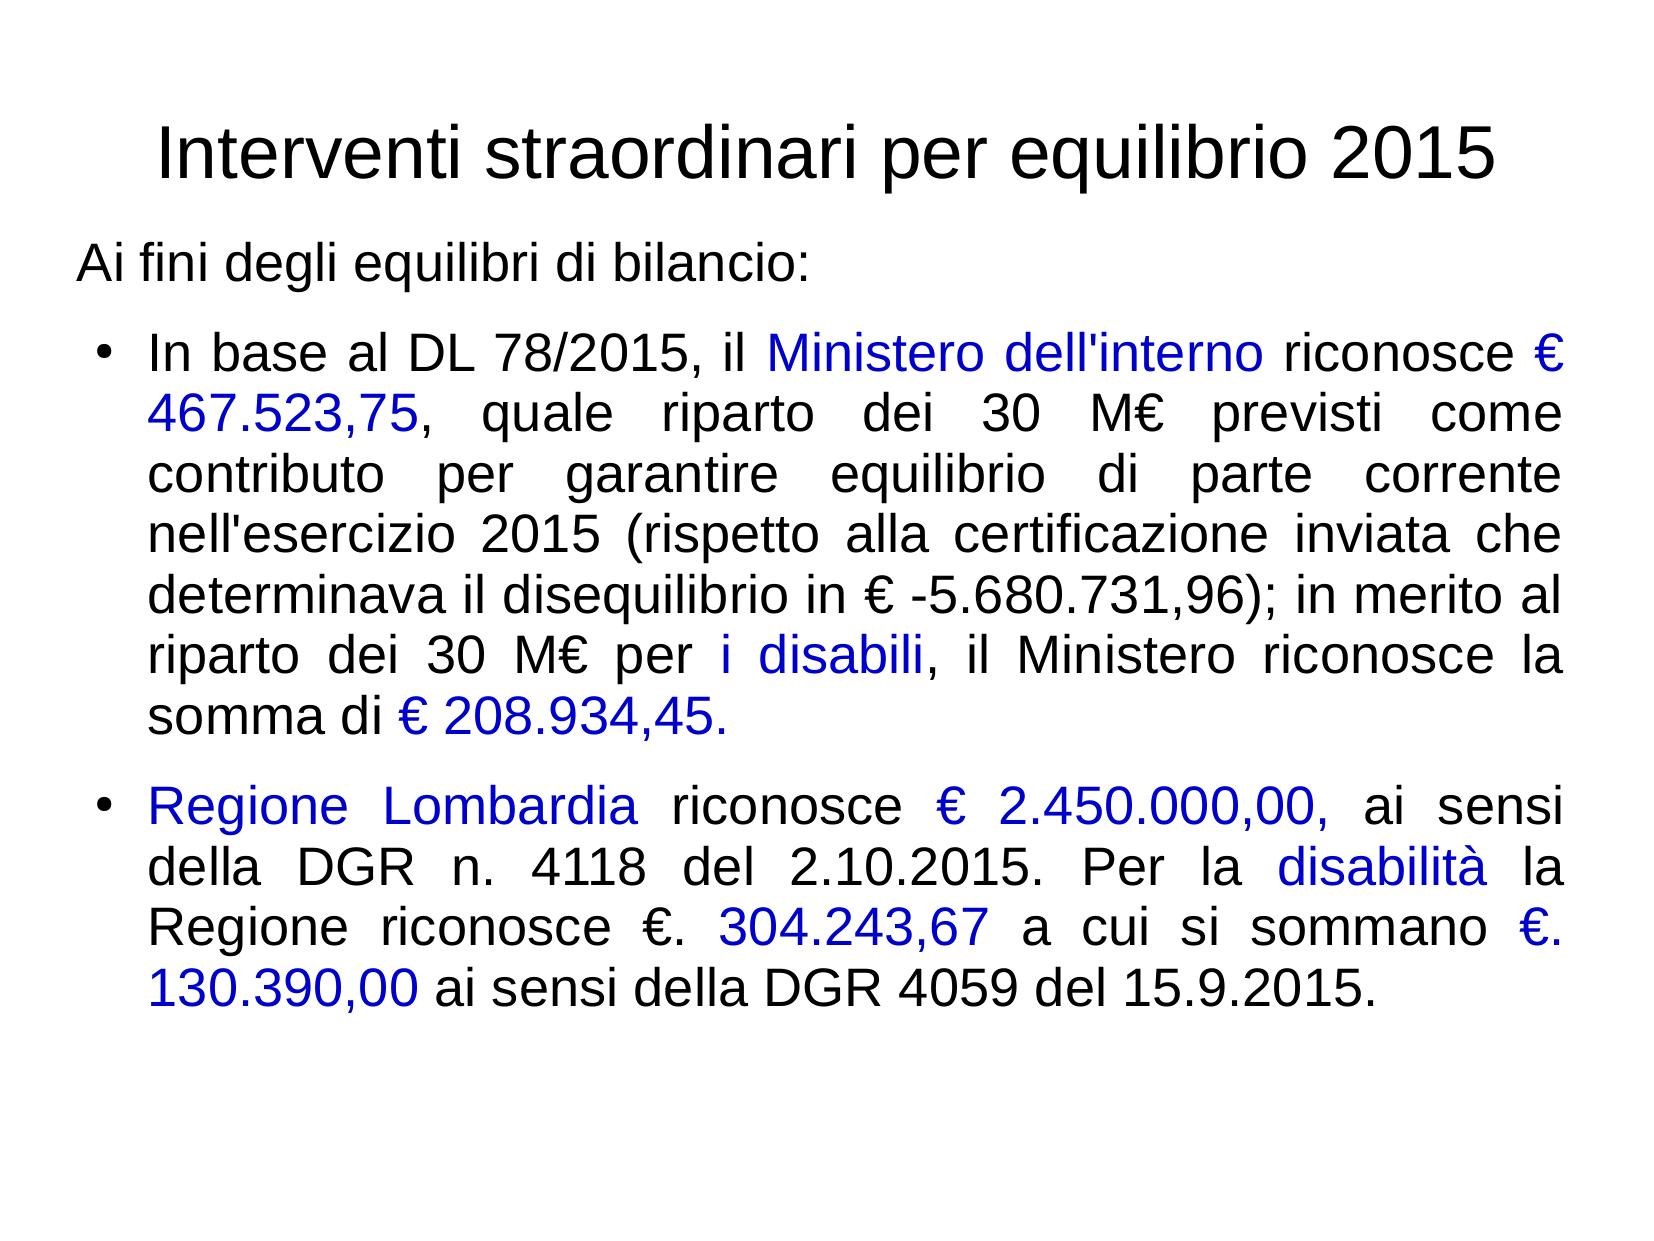

Interventi straordinari per equilibrio 2015
# Ai fini degli equilibri di bilancio:
In base al DL 78/2015, il Ministero dell'interno riconosce € 467.523,75, quale riparto dei 30 M€ previsti come contributo per garantire equilibrio di parte corrente nell'esercizio 2015 (rispetto alla certificazione inviata che determinava il disequilibrio in € -5.680.731,96); in merito al riparto dei 30 M€ per i disabili, il Ministero riconosce la somma di € 208.934,45.
Regione Lombardia riconosce € 2.450.000,00, ai sensi della DGR n. 4118 del 2.10.2015. Per la disabilità la Regione riconosce €. 304.243,67 a cui si sommano €. 130.390,00 ai sensi della DGR 4059 del 15.9.2015.